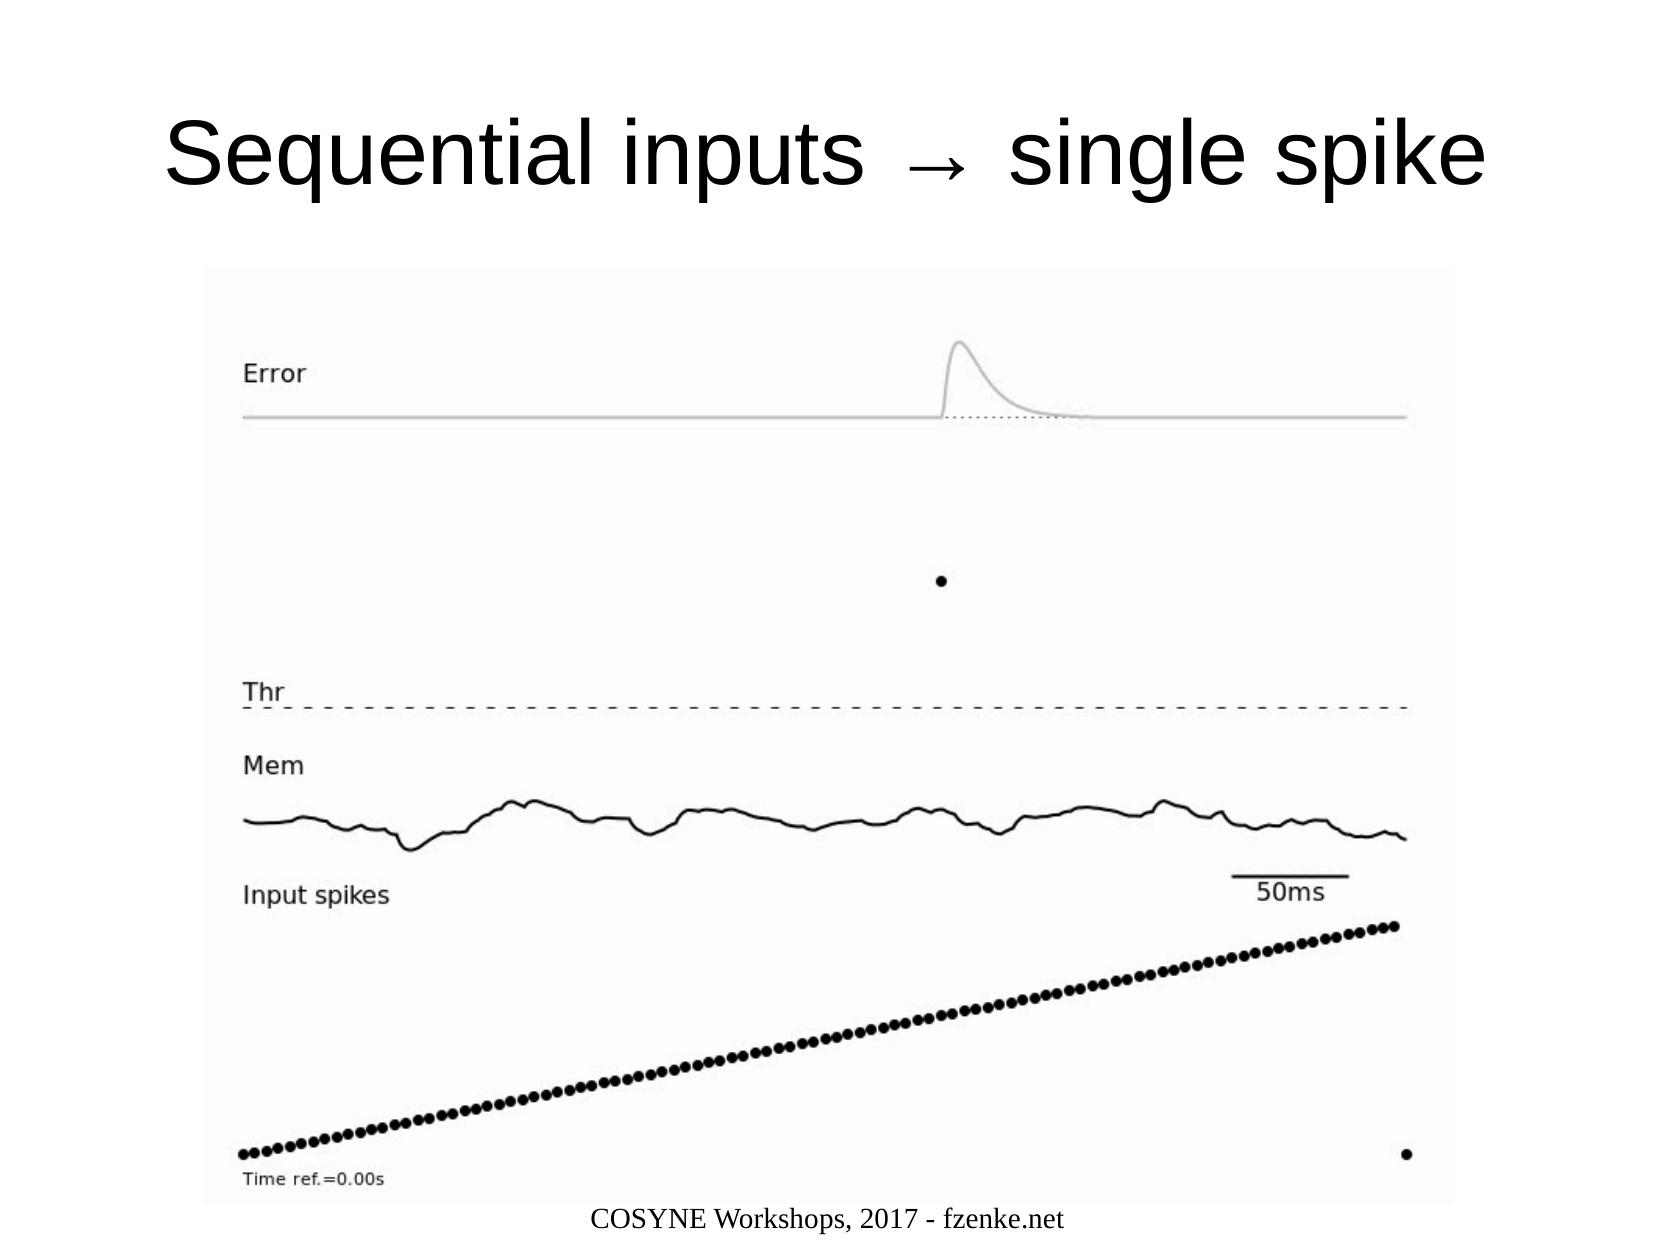

# Sequential inputs → single spike
COSYNE Workshops, 2017 - fzenke.net